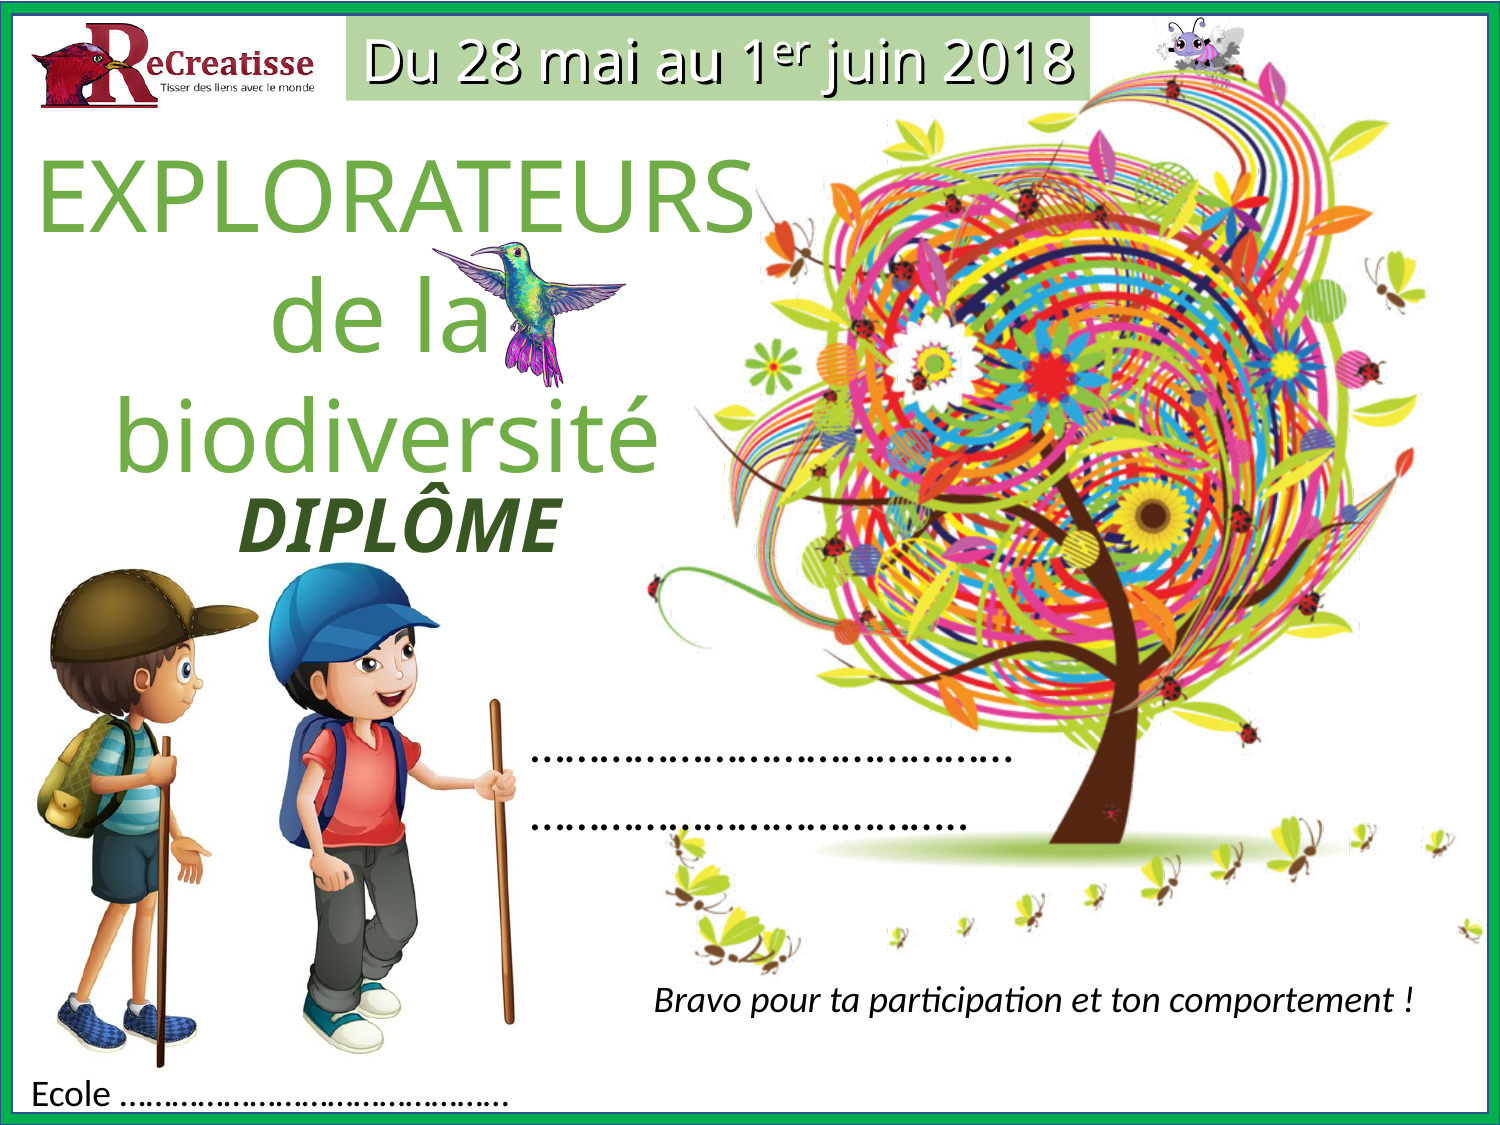

Du 28 mai au 1er juin 2018
EXPLORATEURS
 de la
 biodiversité
DIPLÔME
……………………………………
………………………………..
Bravo pour ta participation et ton comportement !
Ecole ………………………………………